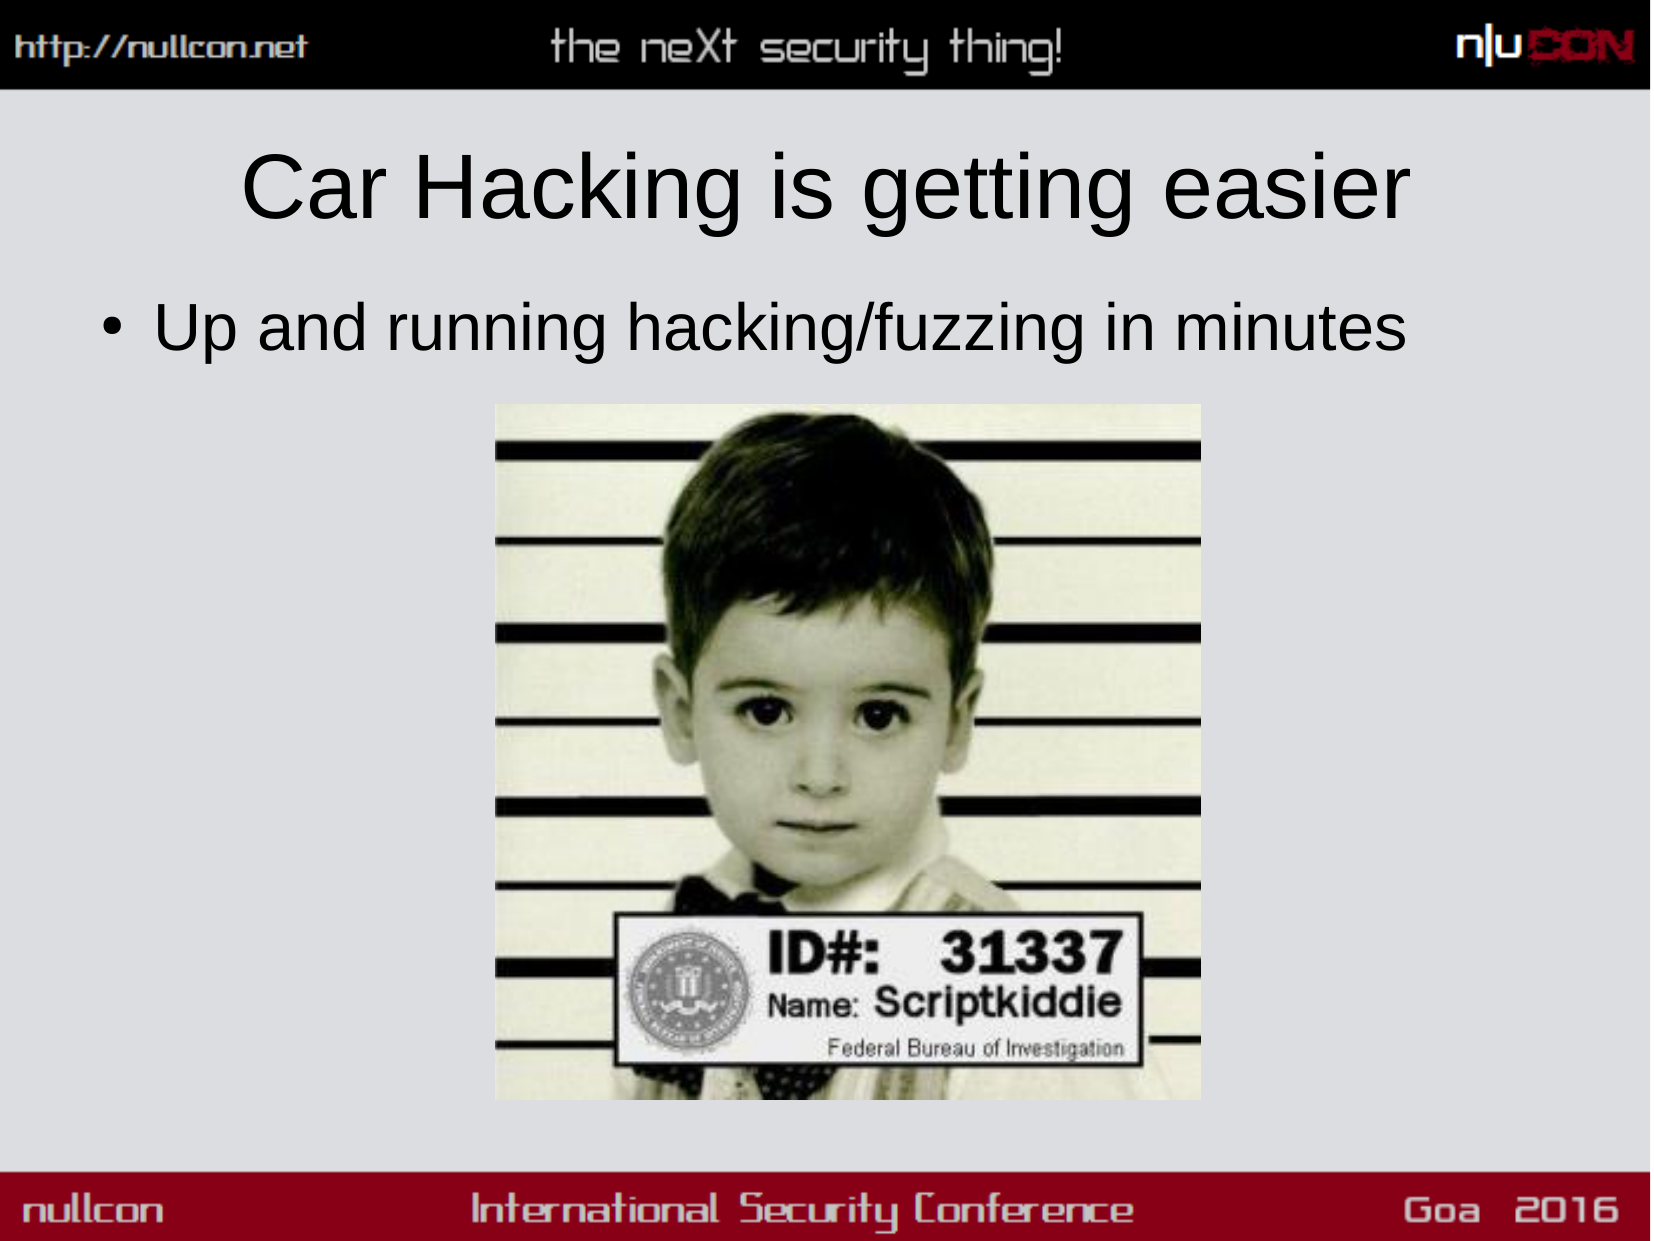

# Car Hacking is getting easier
Up and running hacking/fuzzing in minutes